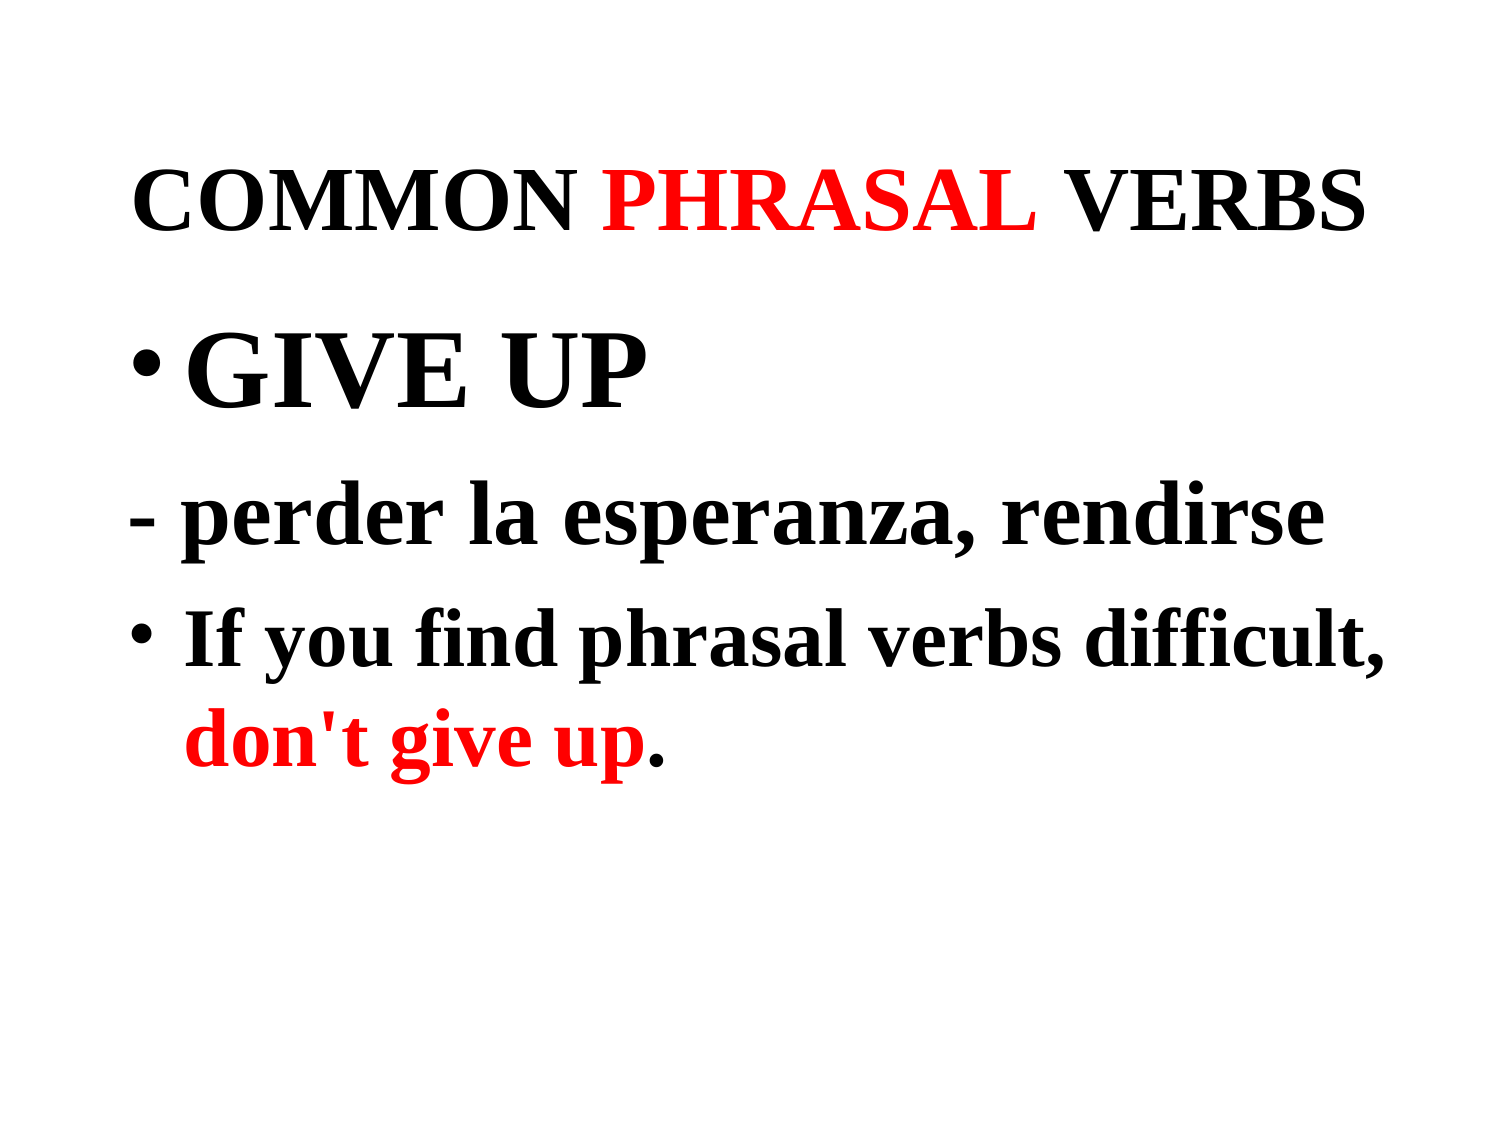

# COMMON PHRASAL VERBS
GIVE UP
- perder la esperanza, rendirse
If you find phrasal verbs difficult, don't give up.